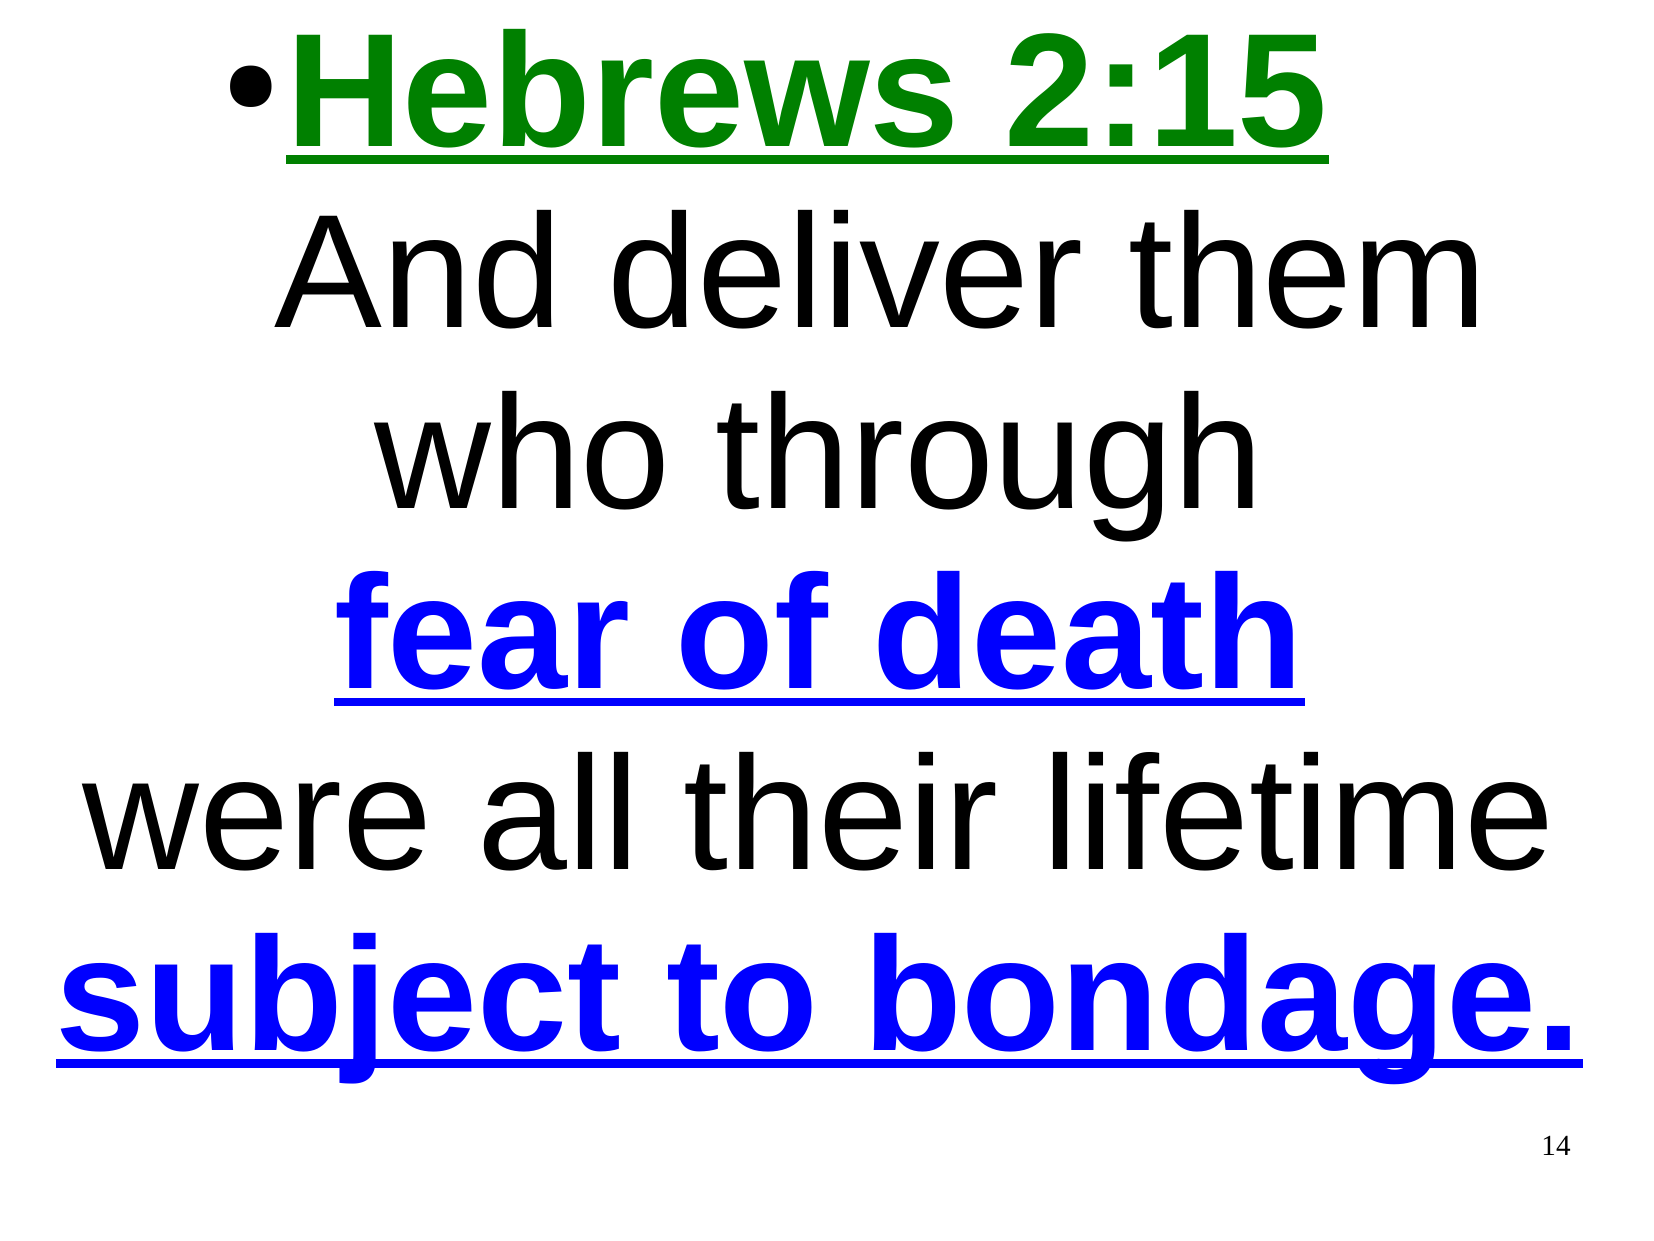

# Hebrews 2:15    And deliver them who through fear of death were all their lifetime subject to bondage.
14